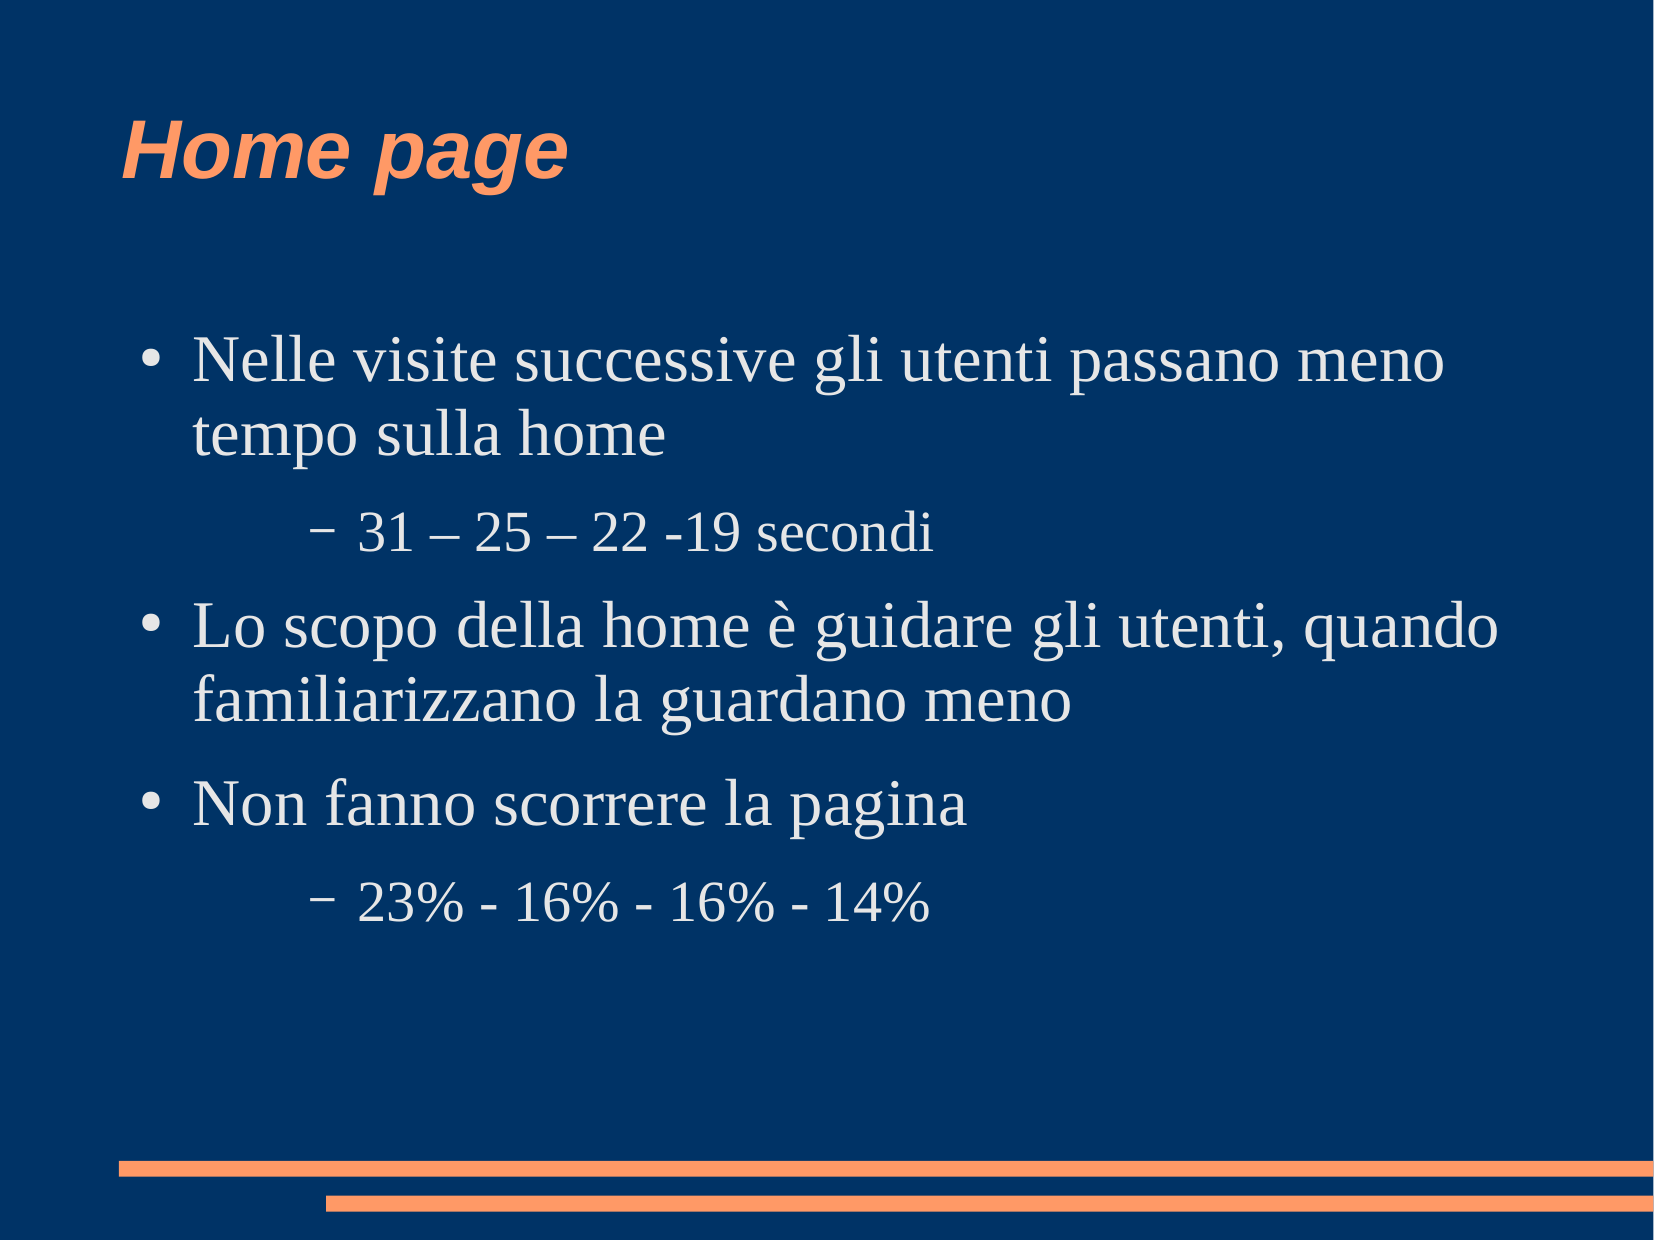

# Home page
Nelle visite successive gli utenti passano meno tempo sulla home
31 – 25 – 22 -19 secondi
Lo scopo della home è guidare gli utenti, quando familiarizzano la guardano meno
Non fanno scorrere la pagina
23% - 16% - 16% - 14%